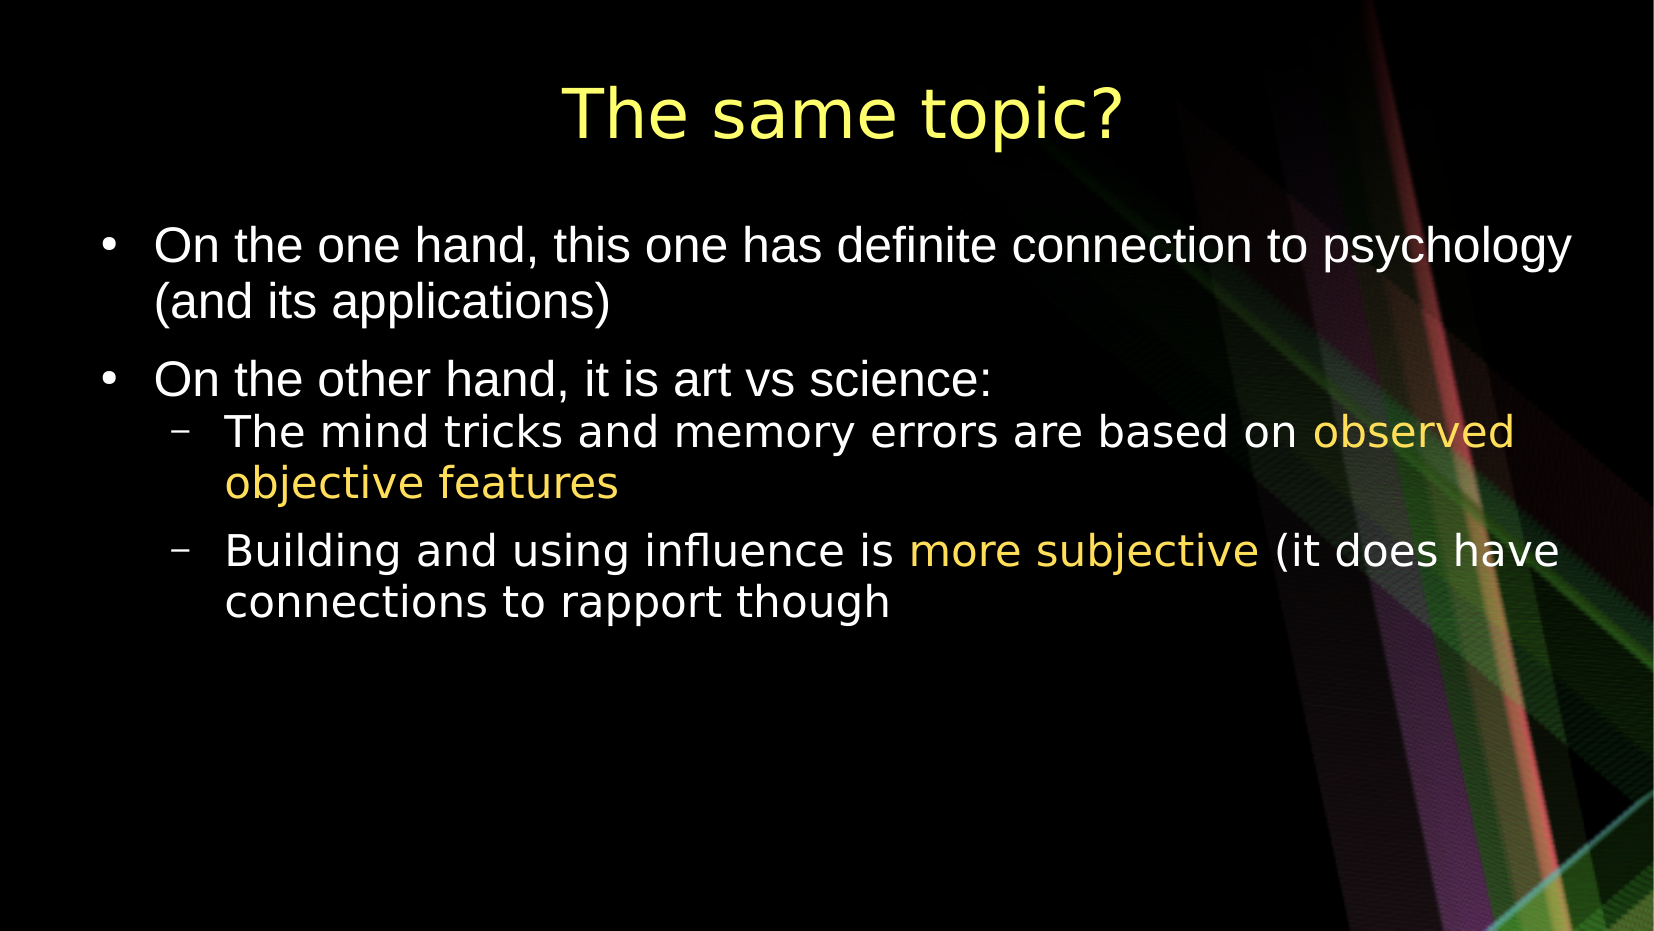

# The same topic?
On the one hand, this one has definite connection to psychology (and its applications)
On the other hand, it is art vs science:
The mind tricks and memory errors are based on observed objective features
Building and using influence is more subjective (it does have connections to rapport though